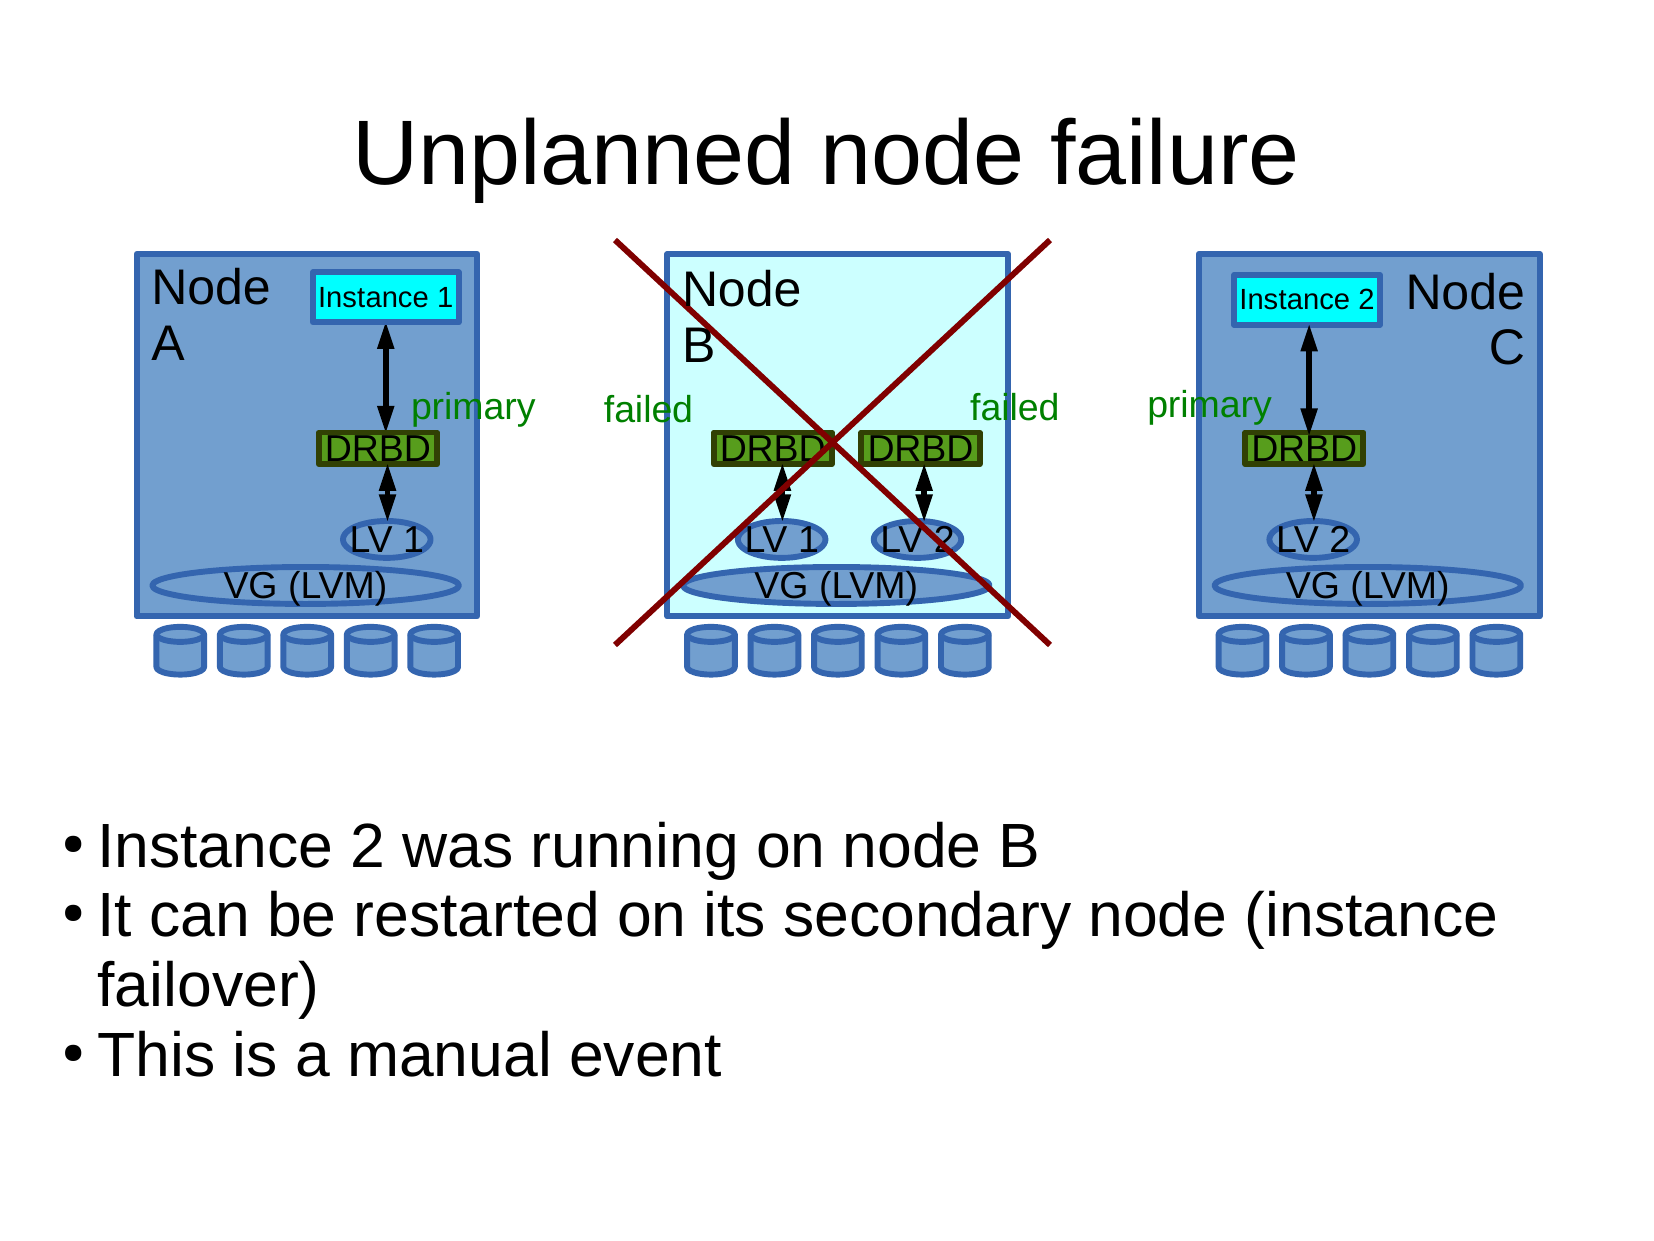

# Unplanned node failure
Node
A
Node
B
Node
C
Instance 1
Instance 2
primary
primary
failed
failed
DRBD
DRBD
DRBD
DRBD
LV 1
LV 1
LV 2
LV 2
network
network
VG (LVM)
VG (LVM)
VG (LVM)
Instance 2 was running on node B
It can be restarted on its secondary node (instance failover)
This is a manual event